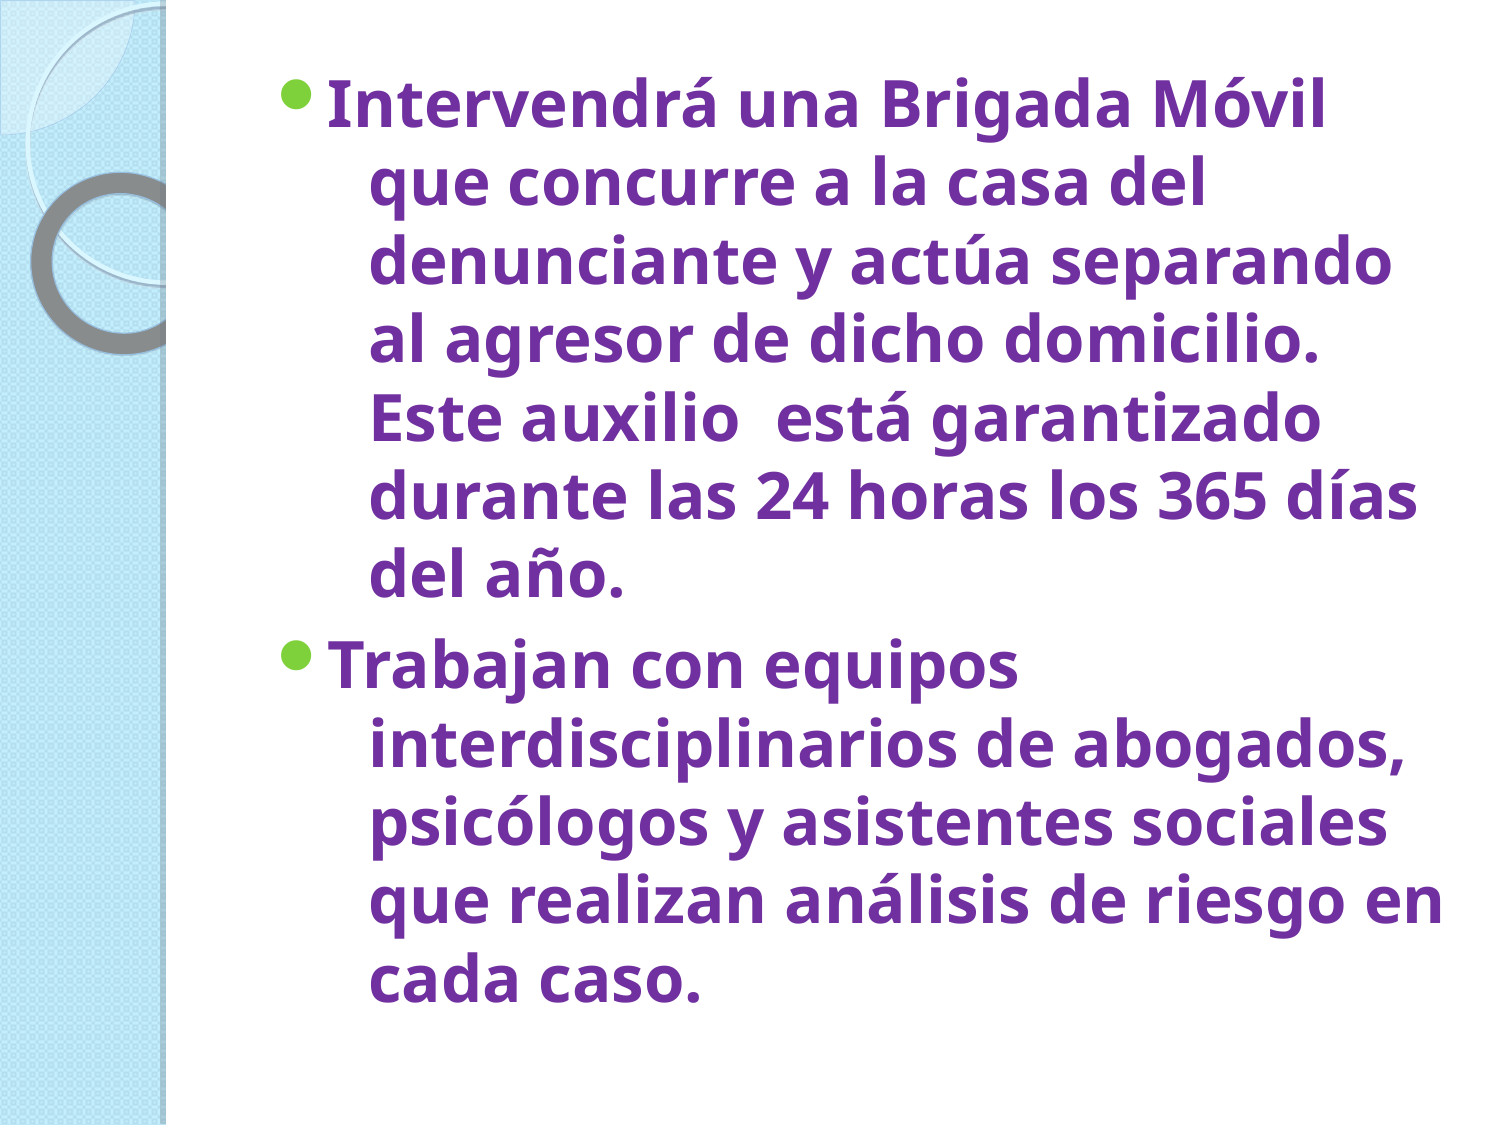

# Intervendrá una Brigada Móvil que concurre a la casa del denunciante y actúa separando al agresor de dicho domicilio. Este auxilio está garantizado durante las 24 horas los 365 días del año.
Trabajan con equipos interdisciplinarios de abogados, psicólogos y asistentes sociales que realizan análisis de riesgo en cada caso.